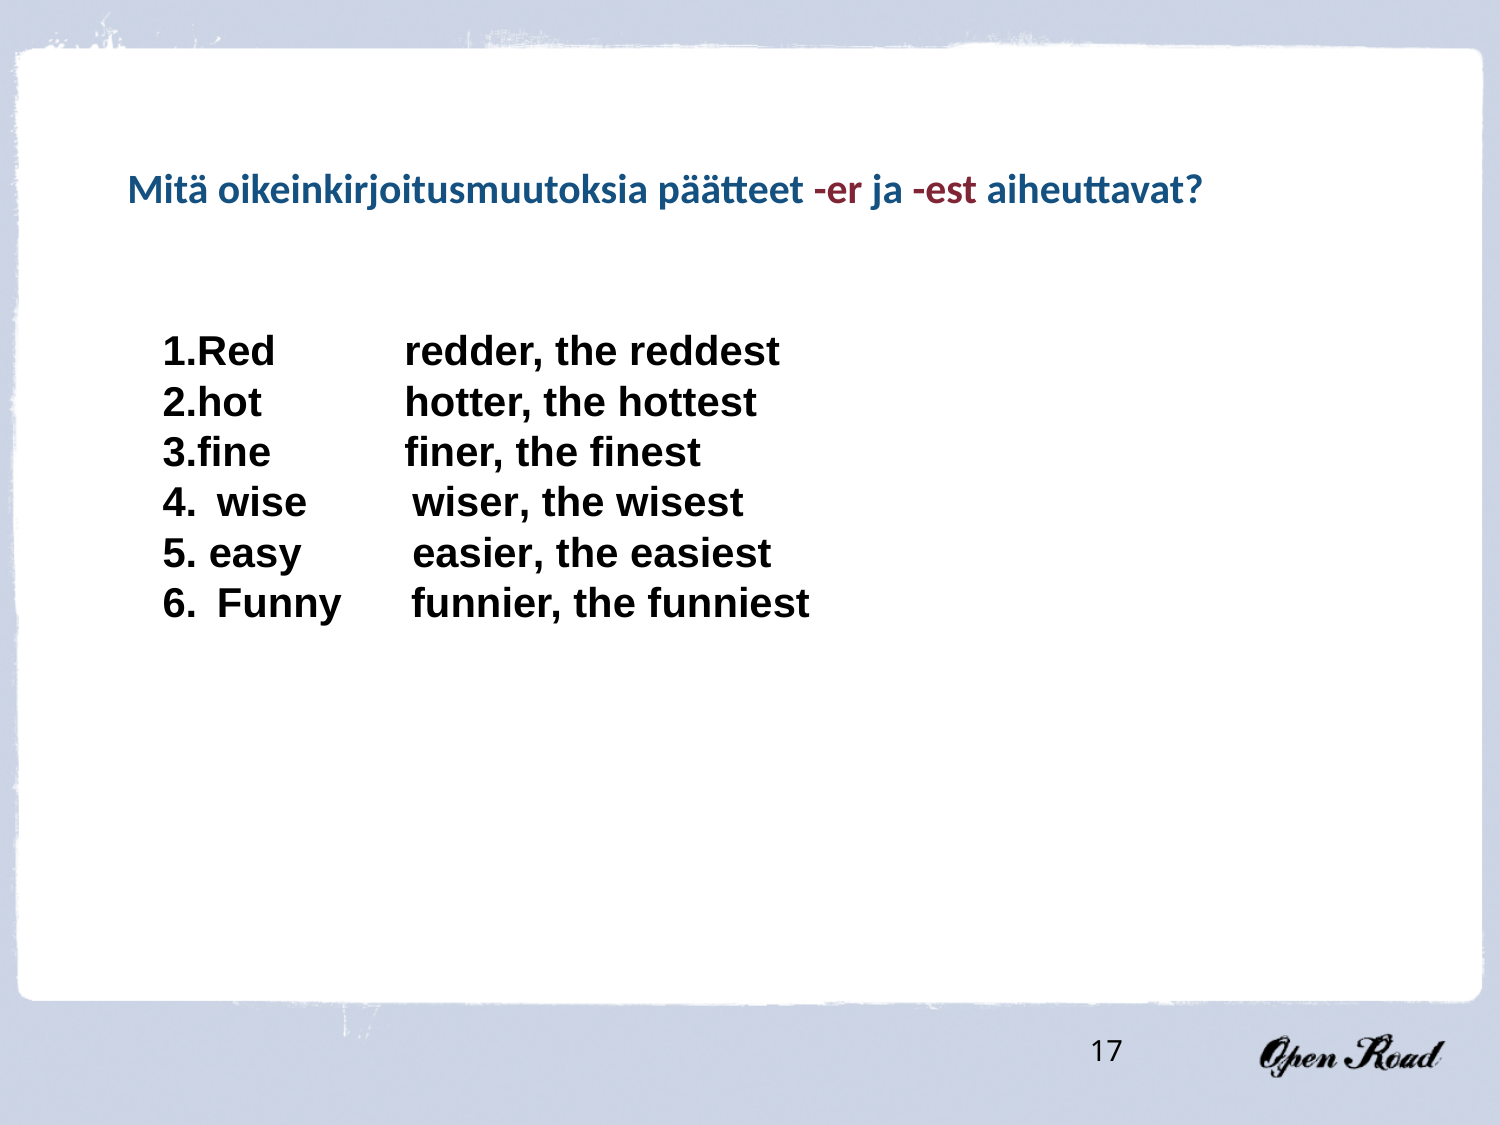

Mitä oikeinkirjoitusmuutoksia päätteet -er ja -est aiheuttavat?
Red	redder, the reddest
hot	hotter, the hottest
fine	finer, the finest
4. 	wise	 wiser, the wisest
5. easy	 easier, the easiest
6. 	Funny funnier, the funniest